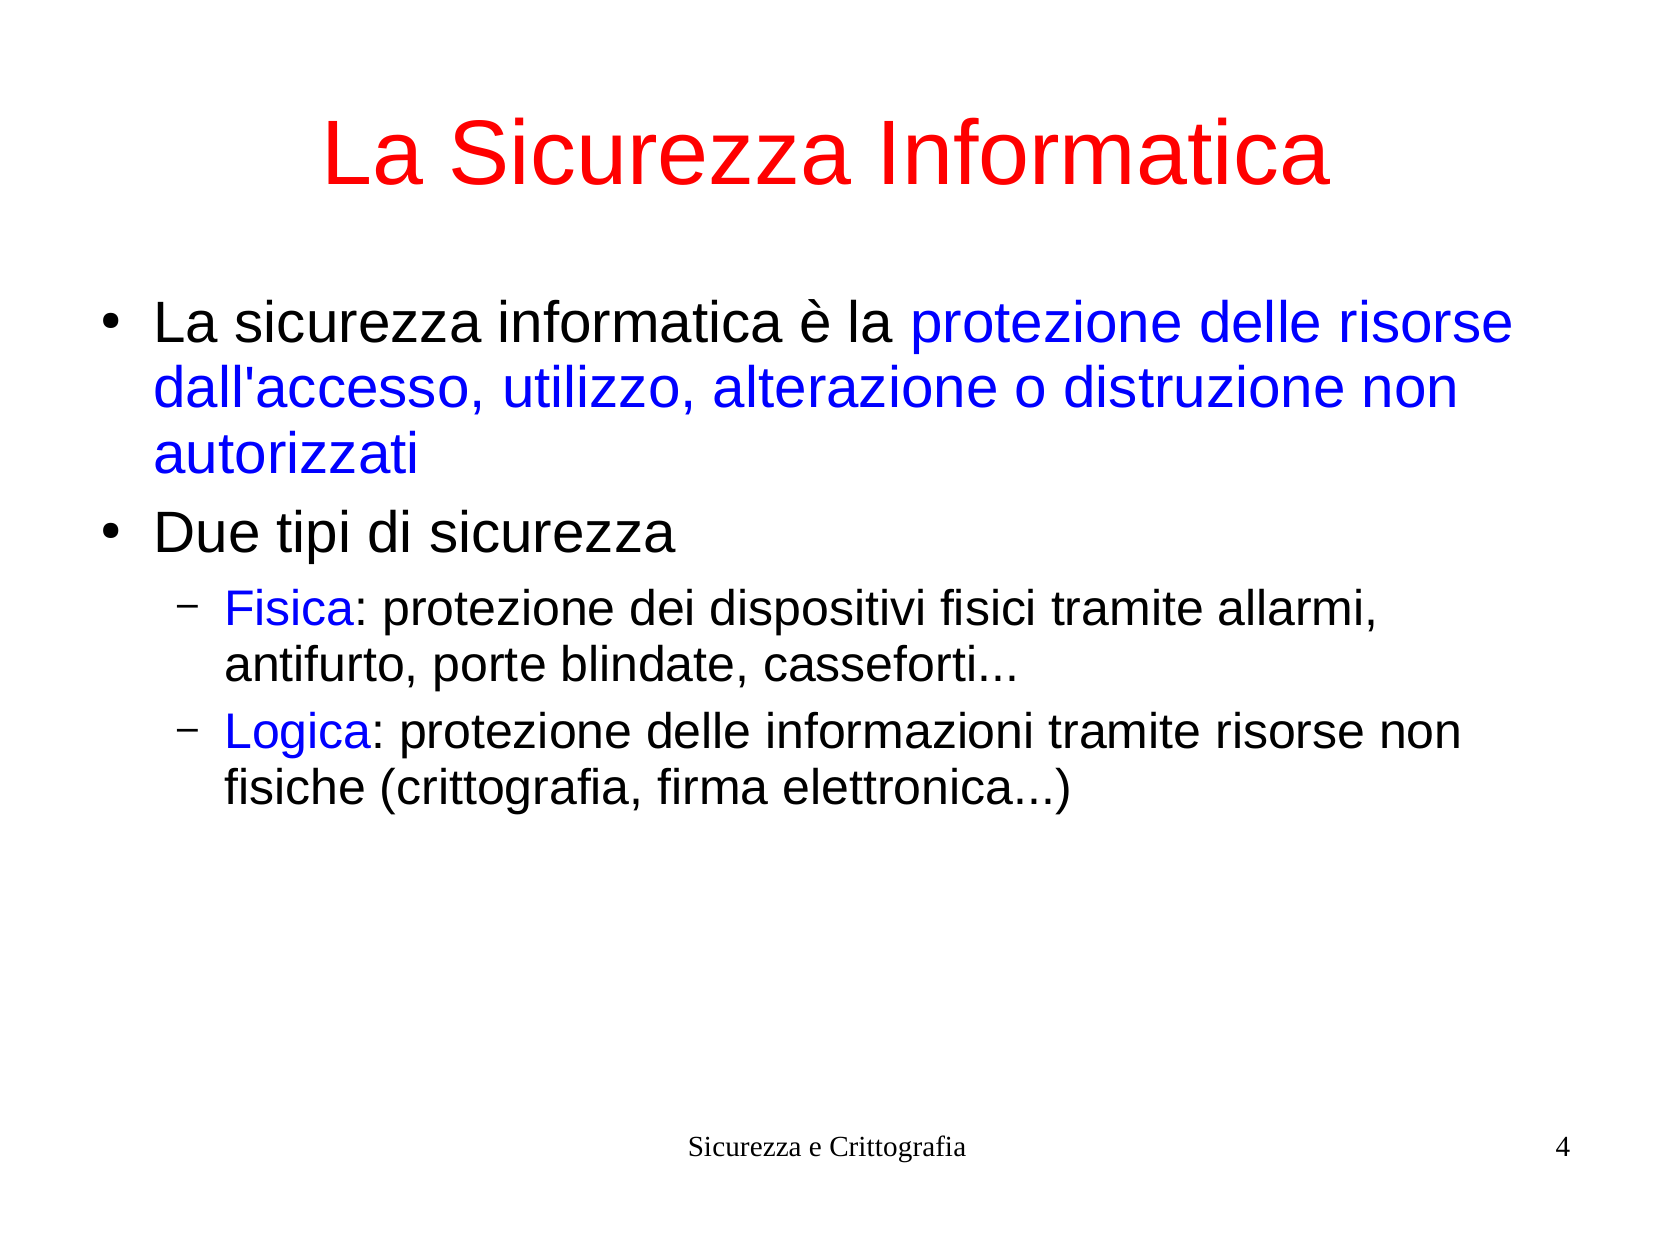

# La Sicurezza Informatica
La sicurezza informatica è la protezione delle risorse dall'accesso, utilizzo, alterazione o distruzione non autorizzati
Due tipi di sicurezza
Fisica: protezione dei dispositivi fisici tramite allarmi, antifurto, porte blindate, casseforti...
Logica: protezione delle informazioni tramite risorse non fisiche (crittografia, firma elettronica...)
Sicurezza e Crittografia
4